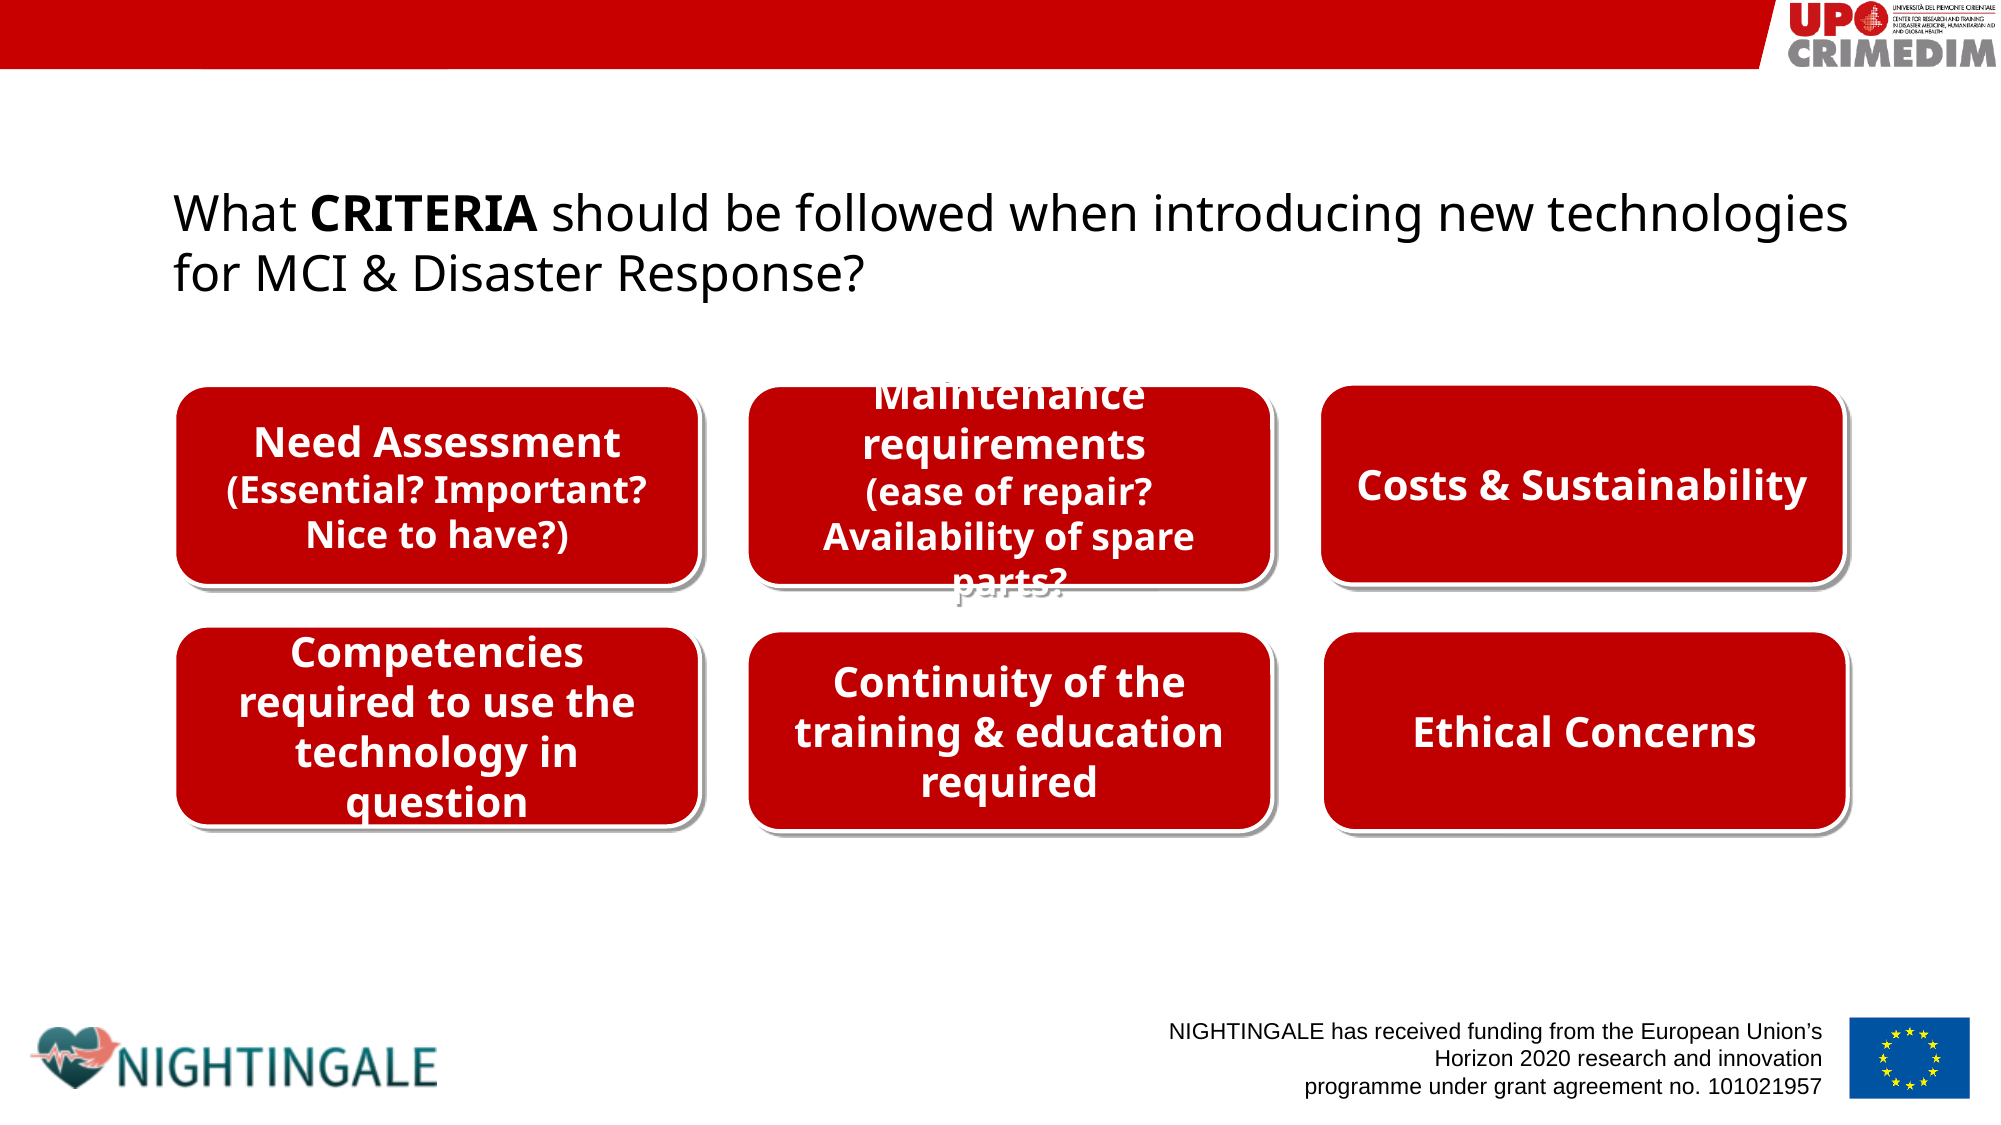

What CRITERIA should be followed when introducing new technologies for MCI & Disaster Response?
Costs & Sustainability
Need Assessment
(Essential? Important? Nice to have?)
Maintenance requirements
(ease of repair? Availability of spare parts?
Competencies required to use the technology in question
Continuity of the training & education required
Ethical Concerns
NIGHTINGALE has received funding from the European Union’s Horizon 2020 research and innovation
programme under grant agreement no. 101021957